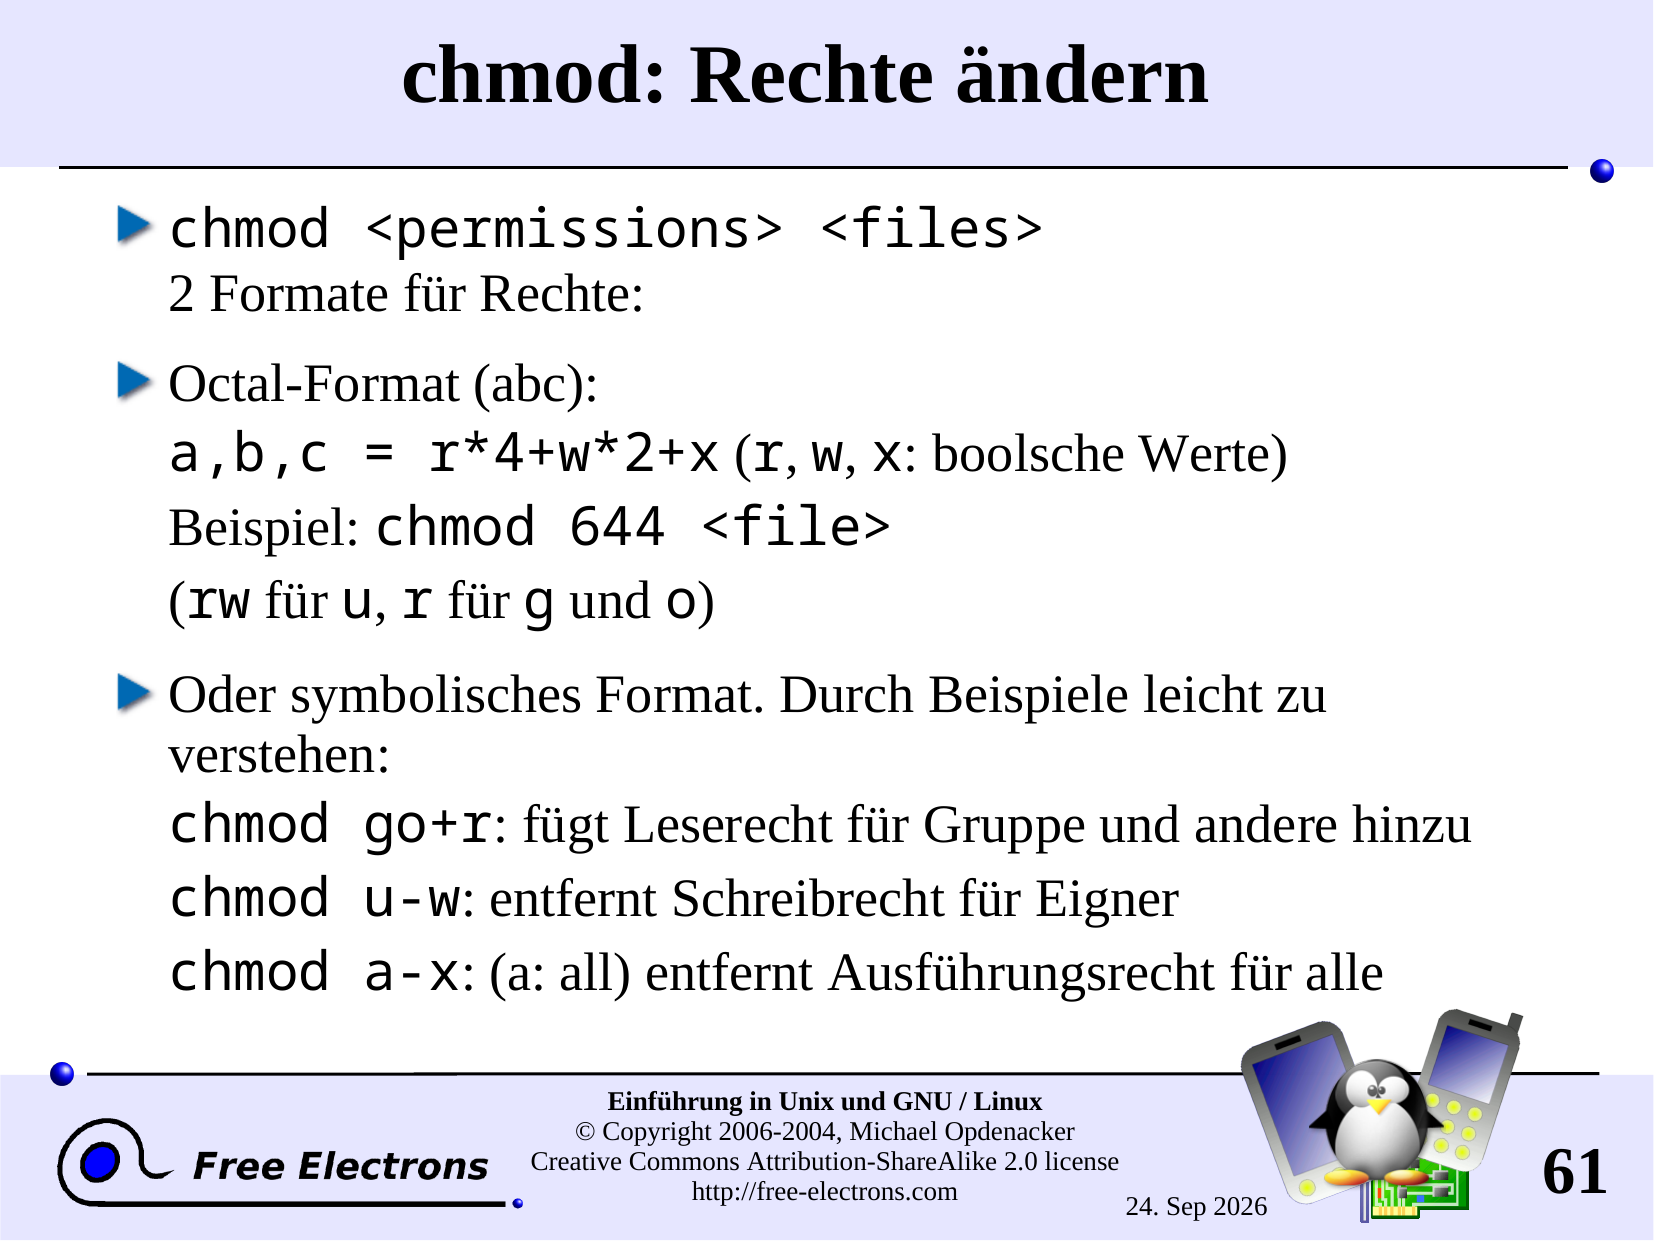

# chmod: Rechte ändern
chmod <permissions> <files>
2 Formate für Rechte:
Octal-Format (abc):
a,b,c = r*4+w*2+x (r, w, x: boolsche Werte)
Beispiel: chmod 644 <file>
(rw für u, r für g und o)
Oder symbolisches Format. Durch Beispiele leicht zu verstehen:
chmod go+r: fügt Leserecht für Gruppe und andere hinzu
chmod u-w: entfernt Schreibrecht für Eigner
chmod a-x: (a: all) entfernt Ausführungsrecht für alle